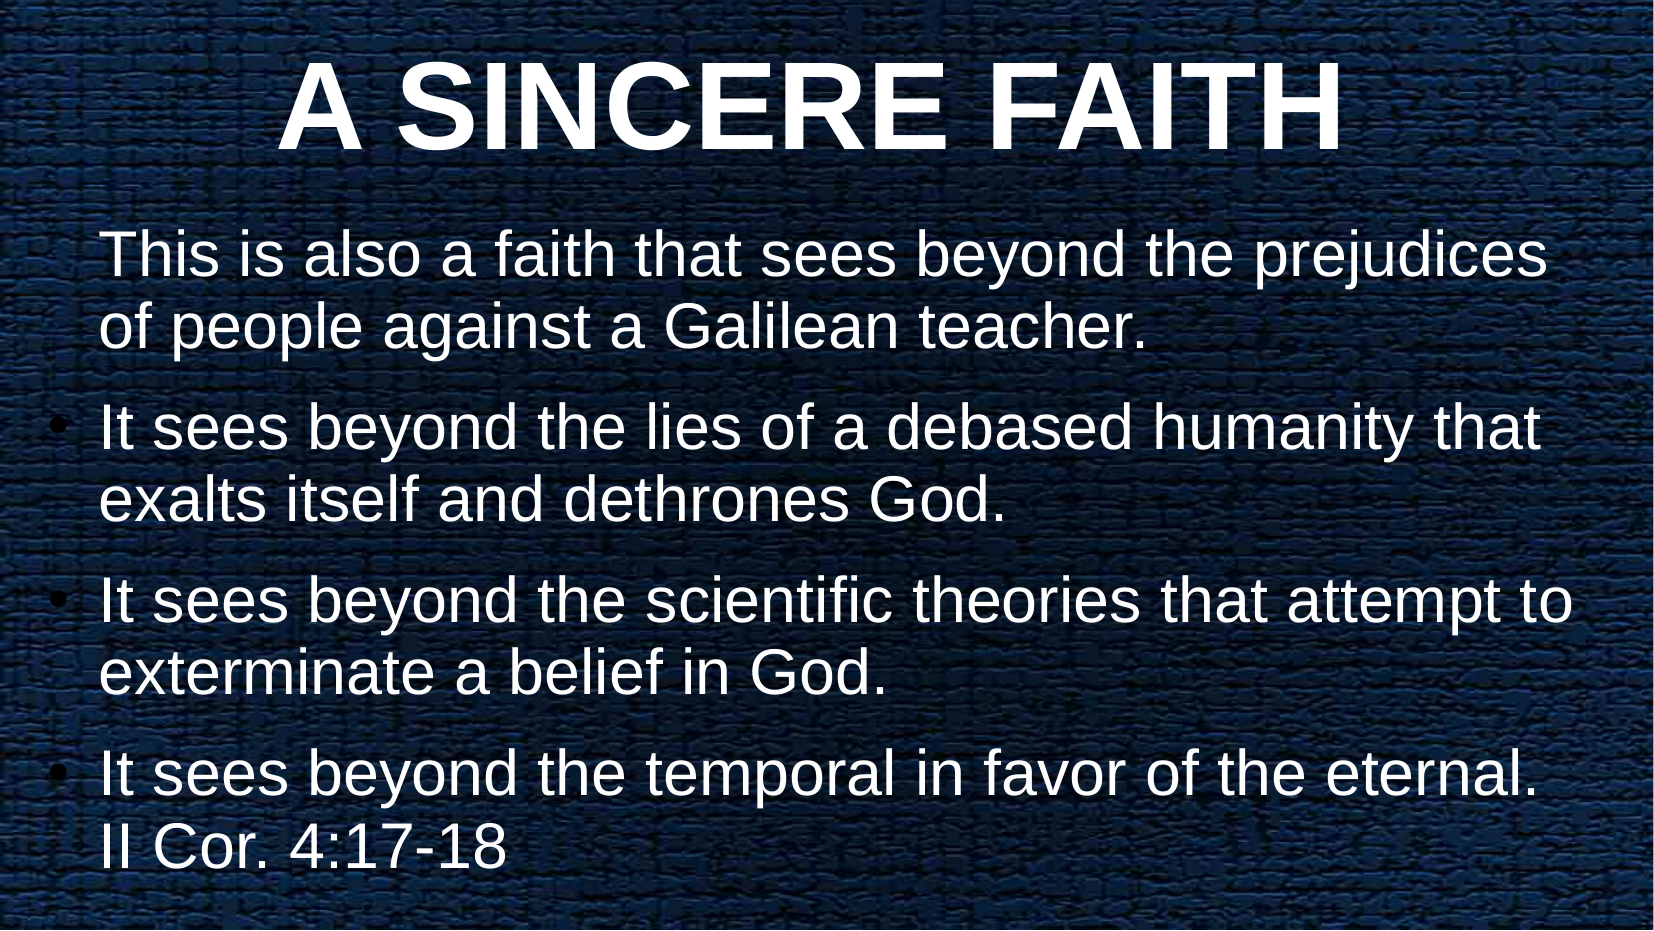

# A SINCERE FAITH
This is also a faith that sees beyond the prejudices of people against a Galilean teacher.
It sees beyond the lies of a debased humanity that exalts itself and dethrones God.
It sees beyond the scientific theories that attempt to exterminate a belief in God.
It sees beyond the temporal in favor of the eternal. II Cor. 4:17-18